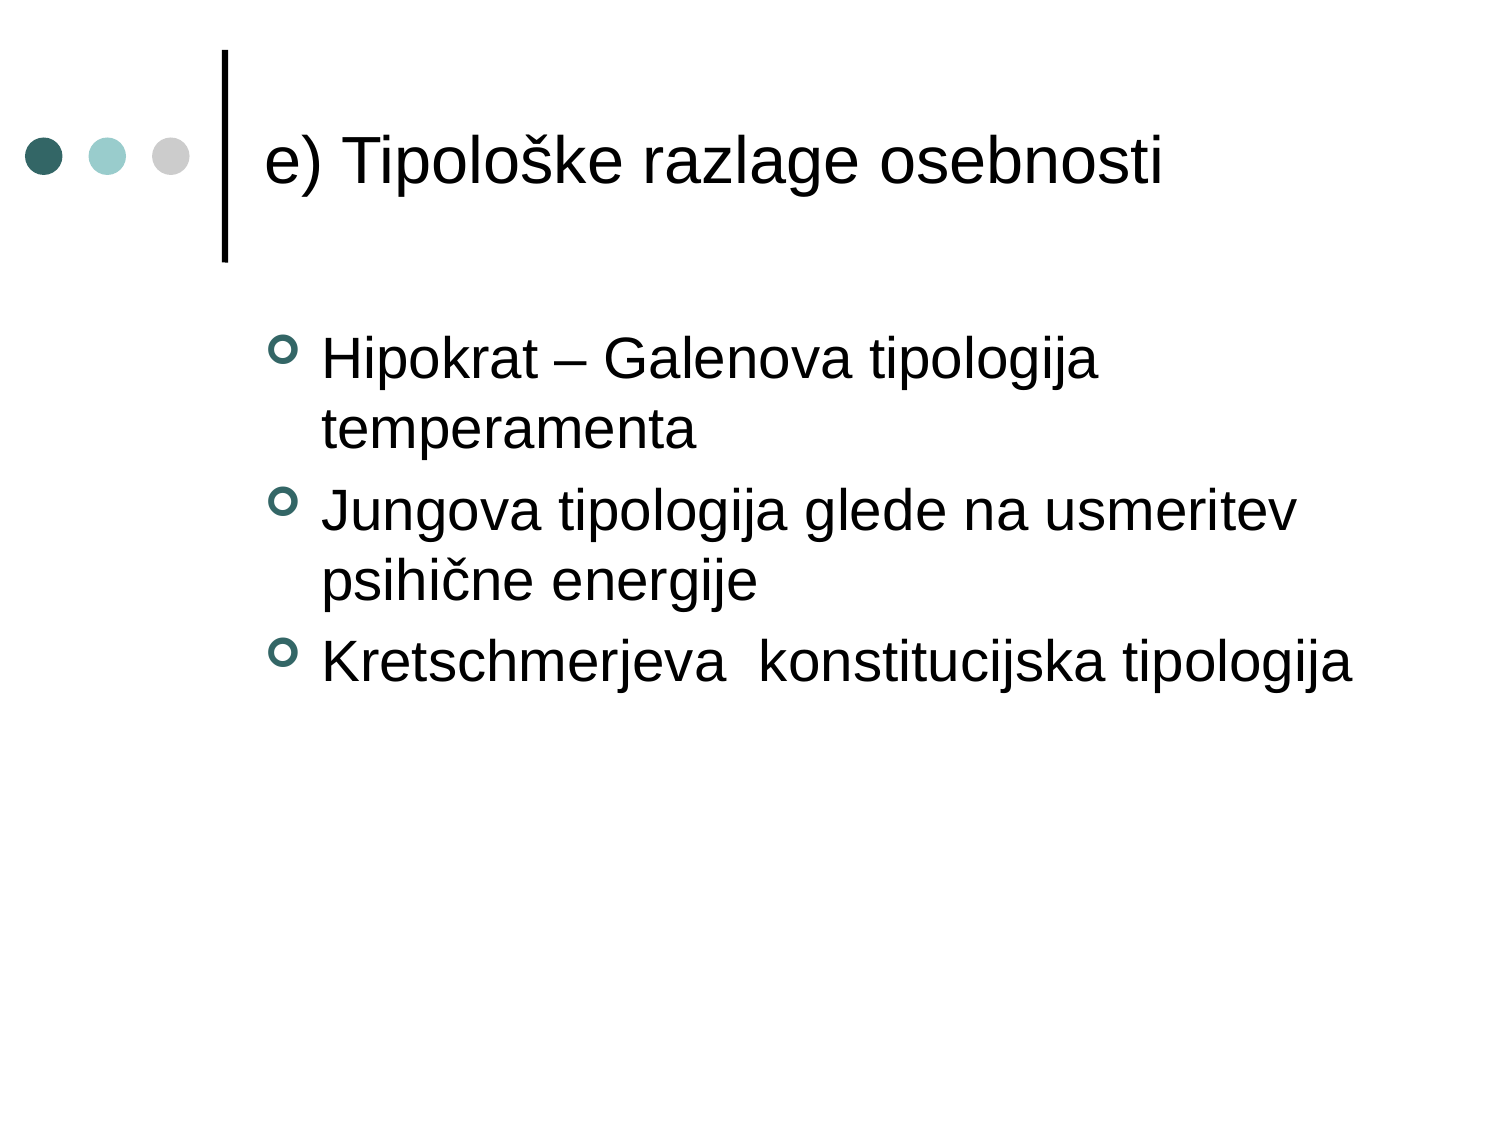

# e) Tipološke razlage osebnosti
Hipokrat – Galenova tipologija temperamenta
Jungova tipologija glede na usmeritev psihične energije
Kretschmerjeva konstitucijska tipologija